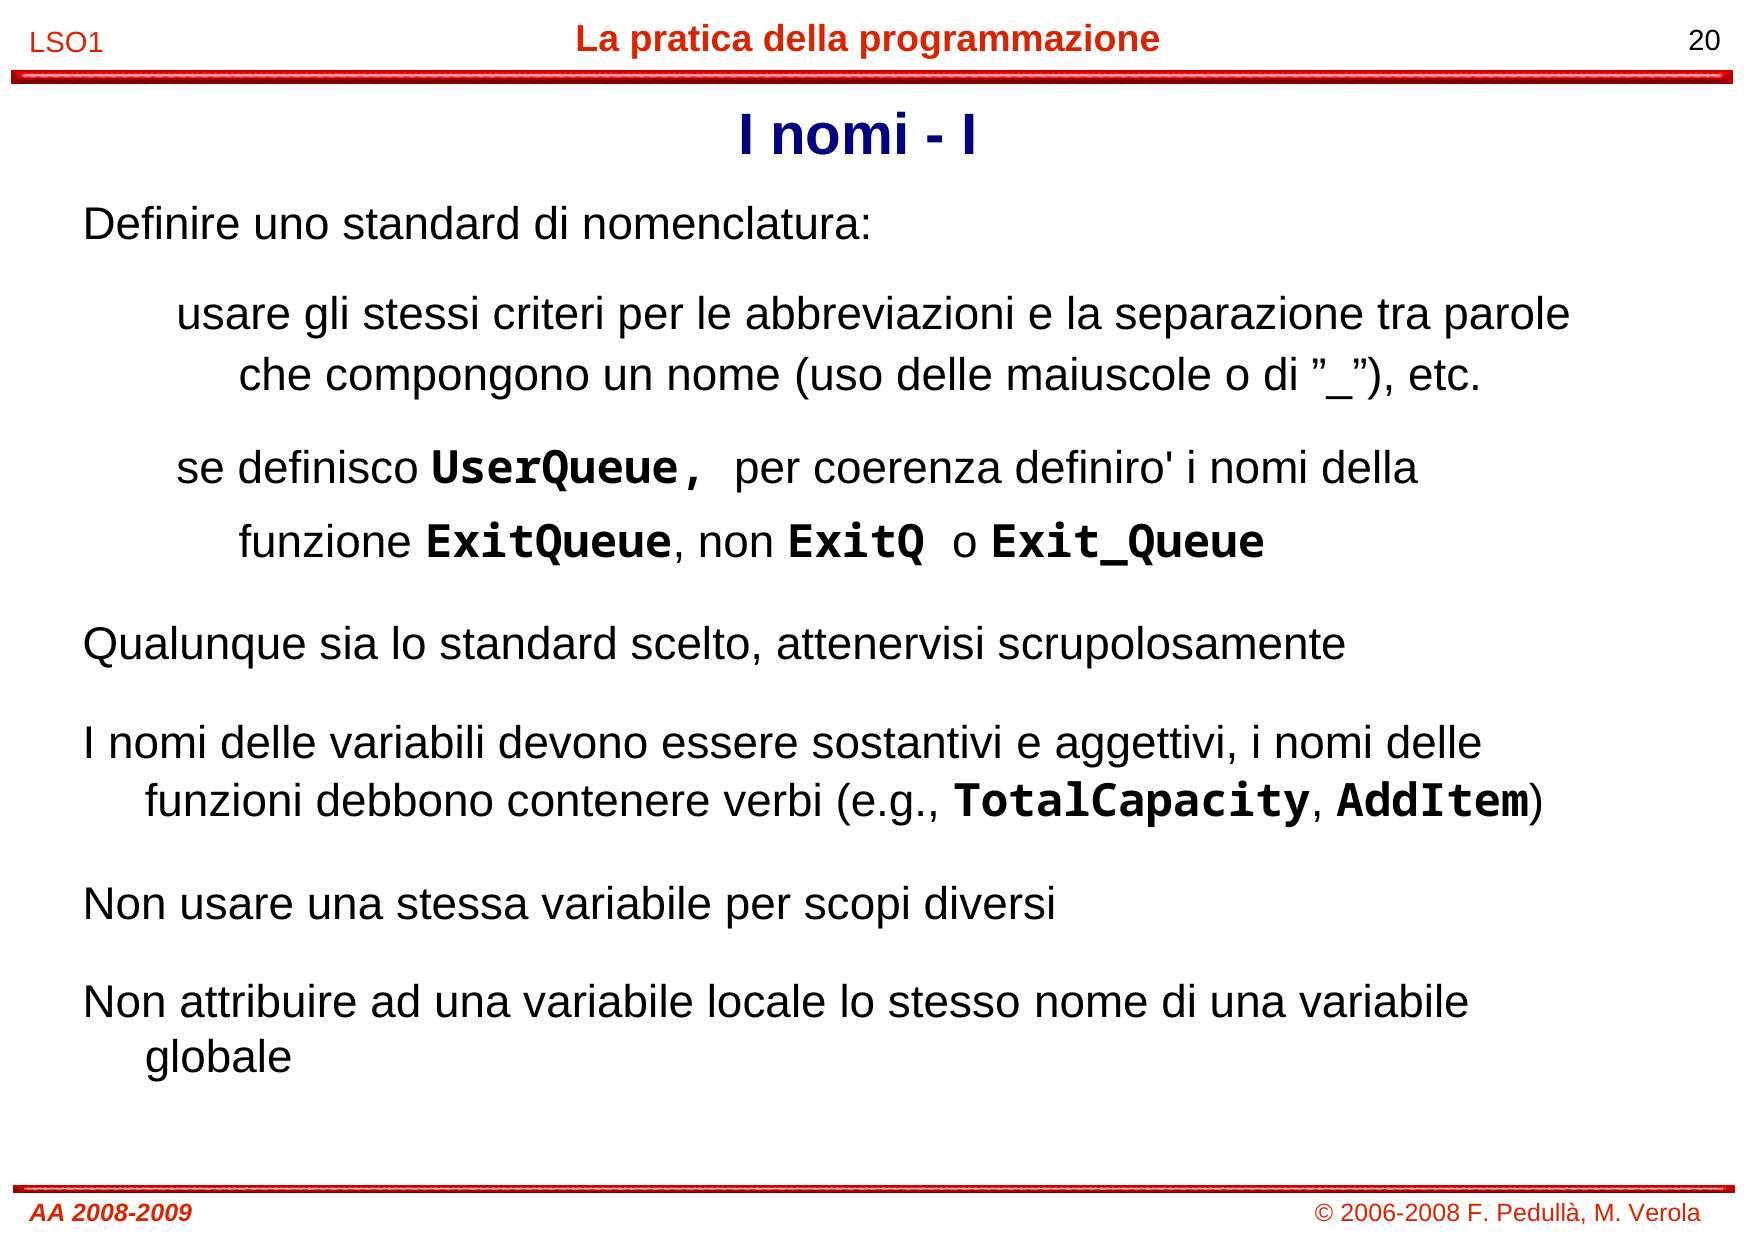

I nomi - I
# Definire uno standard di nomenclatura:
usare gli stessi criteri per le abbreviazioni e la separazione tra parole che compongono un nome (uso delle maiuscole o di ”_”), etc.
se definisco UserQueue, per coerenza definiro' i nomi della funzione ExitQueue, non ExitQ o Exit_Queue
Qualunque sia lo standard scelto, attenervisi scrupolosamente
I nomi delle variabili devono essere sostantivi e aggettivi, i nomi delle funzioni debbono contenere verbi (e.g., TotalCapacity, AddItem)
Non usare una stessa variabile per scopi diversi
Non attribuire ad una variabile locale lo stesso nome di una variabile globale